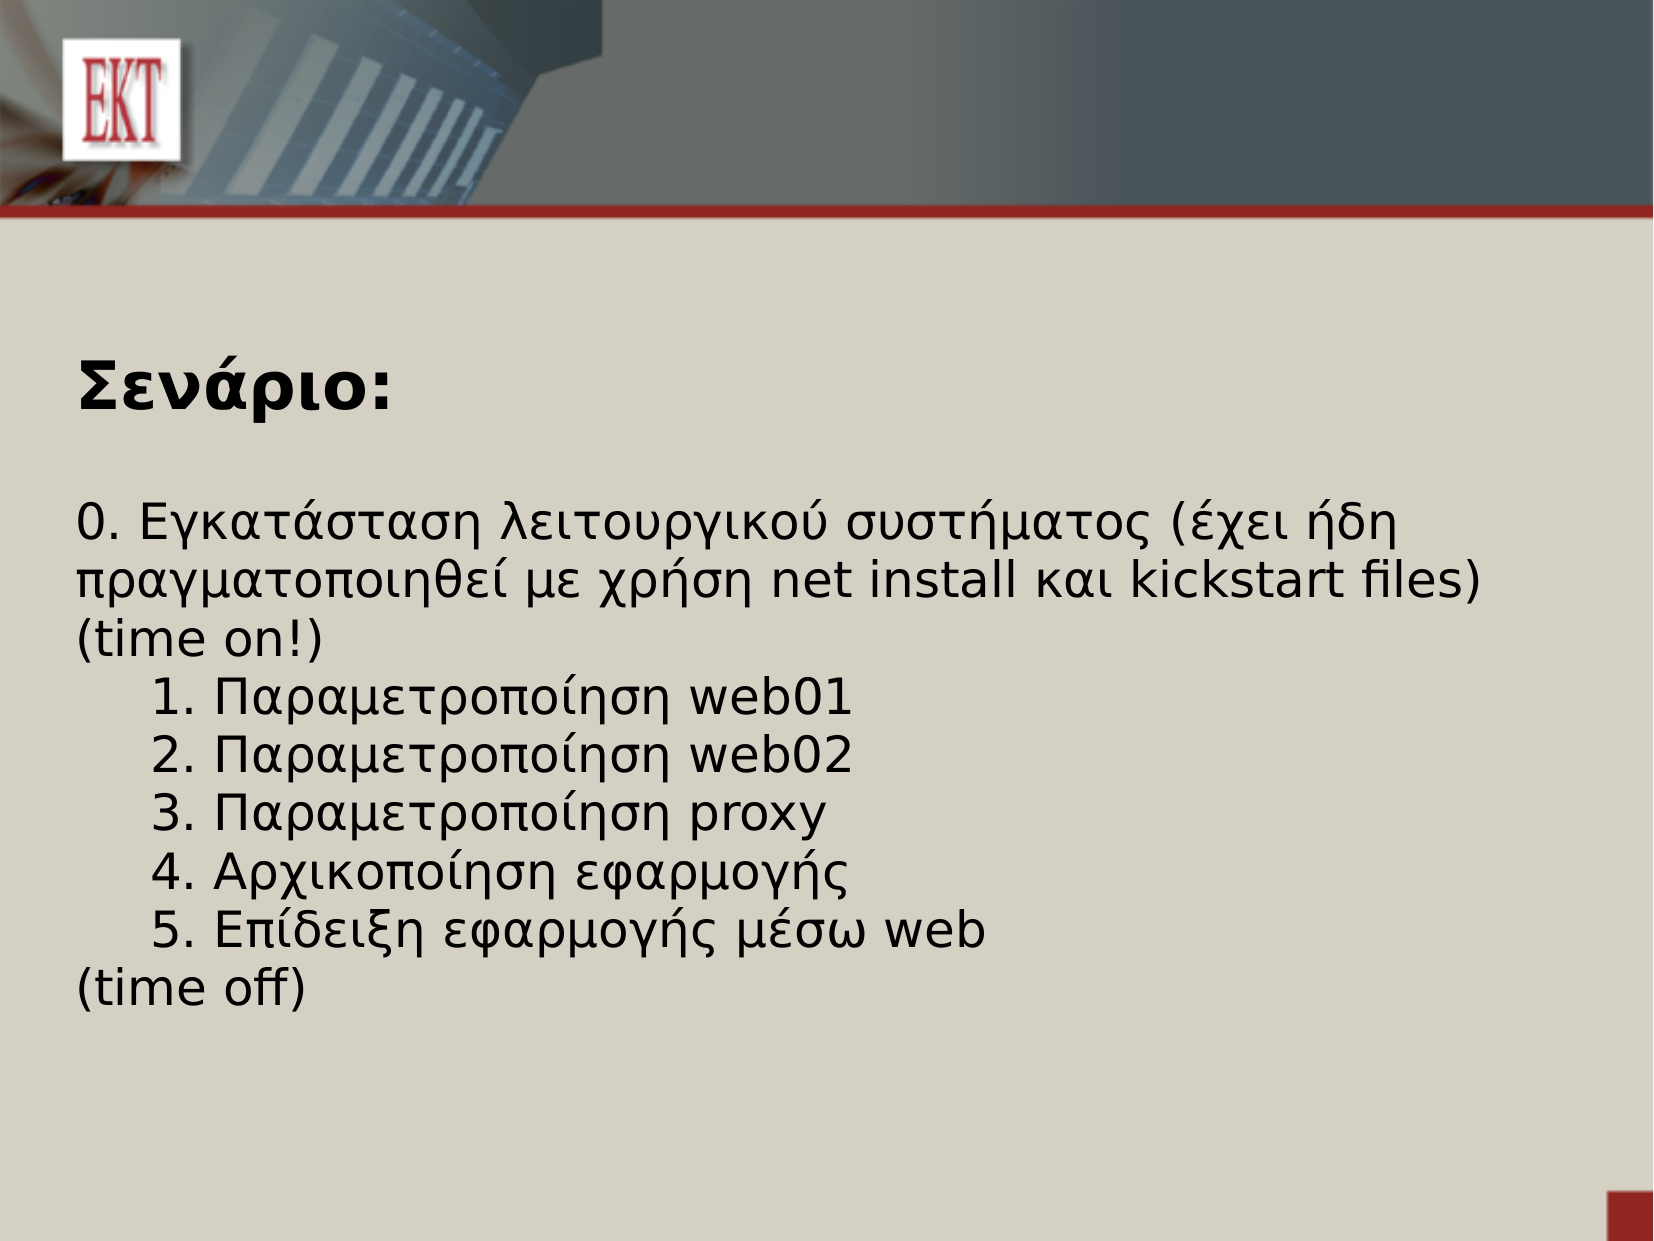

# Σενάριο:
0. Εγκατάσταση λειτουργικού συστήματος (έχει ήδη πραγματοποιηθεί με χρήση net install και kickstart files)
(time on!)
	1. Παραμετροποίηση web01
	2. Παραμετροποίηση web02
	3. Παραμετροποίηση proxy
	4. Αρχικοποίηση εφαρμογής
	5. Επίδειξη εφαρμογής μέσω web
(time off)